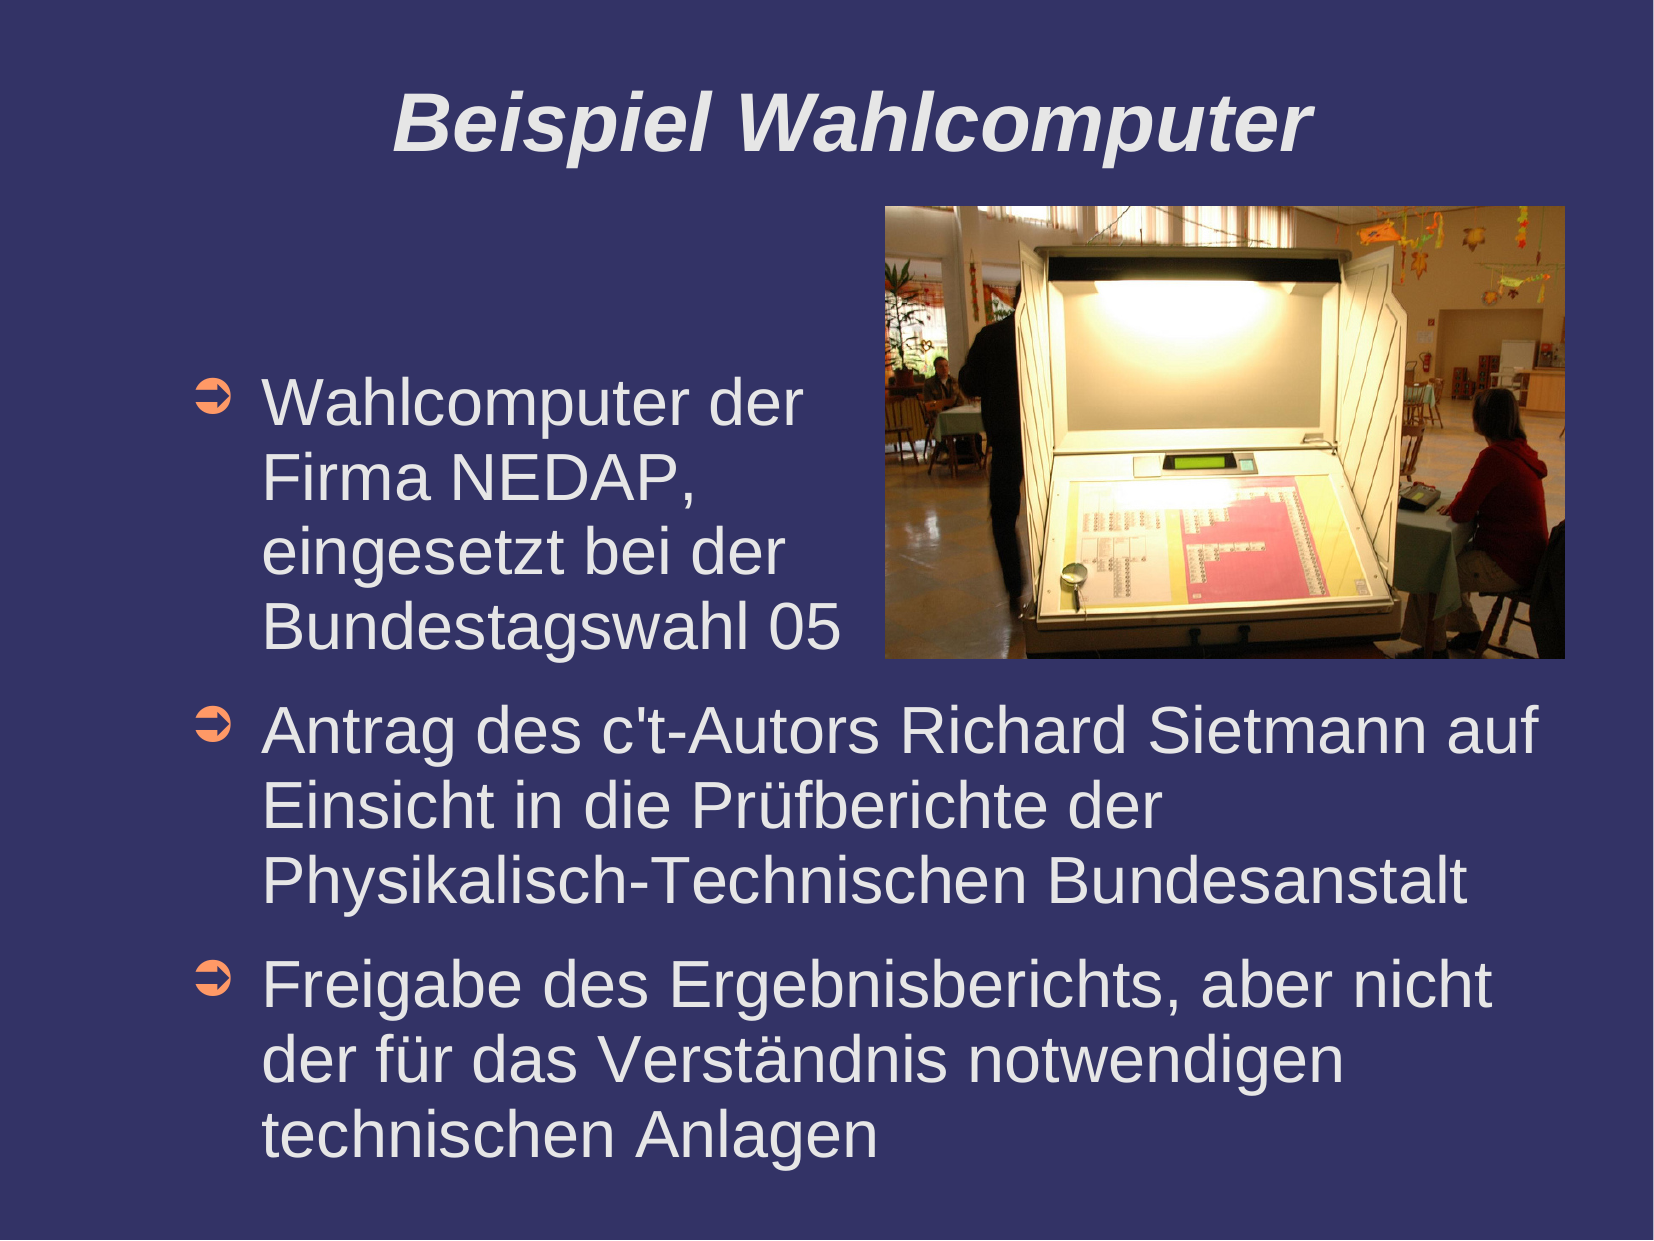

# Beispiel Wahlcomputer
Wahlcomputer der
Firma NEDAP,
eingesetzt bei der
Bundestagswahl 05
Antrag des c't-Autors Richard Sietmann auf Einsicht in die Prüfberichte der Physikalisch-Technischen Bundesanstalt
Freigabe des Ergebnisberichts, aber nicht der für das Verständnis notwendigen technischen Anlagen